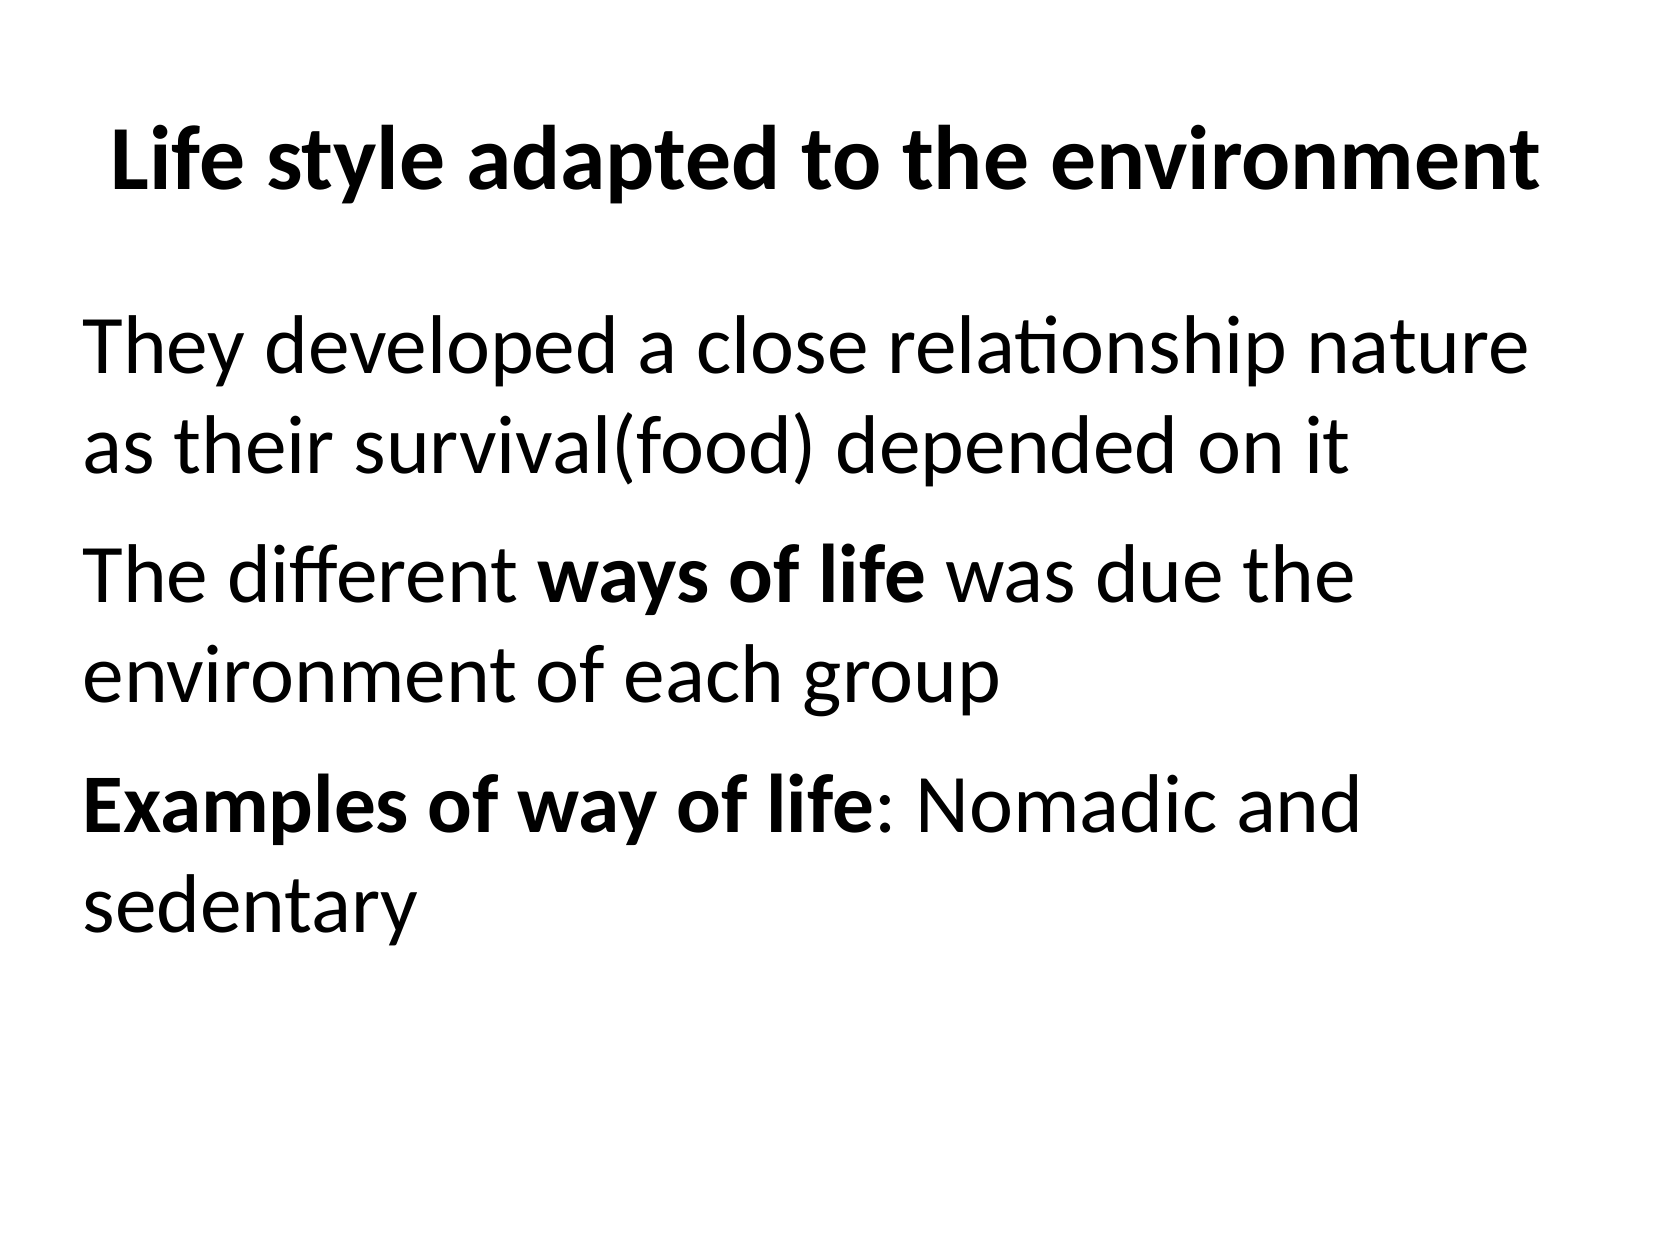

# Life style adapted to the environment
They developed a close relationship nature as their survival(food) depended on it
The different ways of life was due the environment of each group
Examples of way of life: Nomadic and sedentary